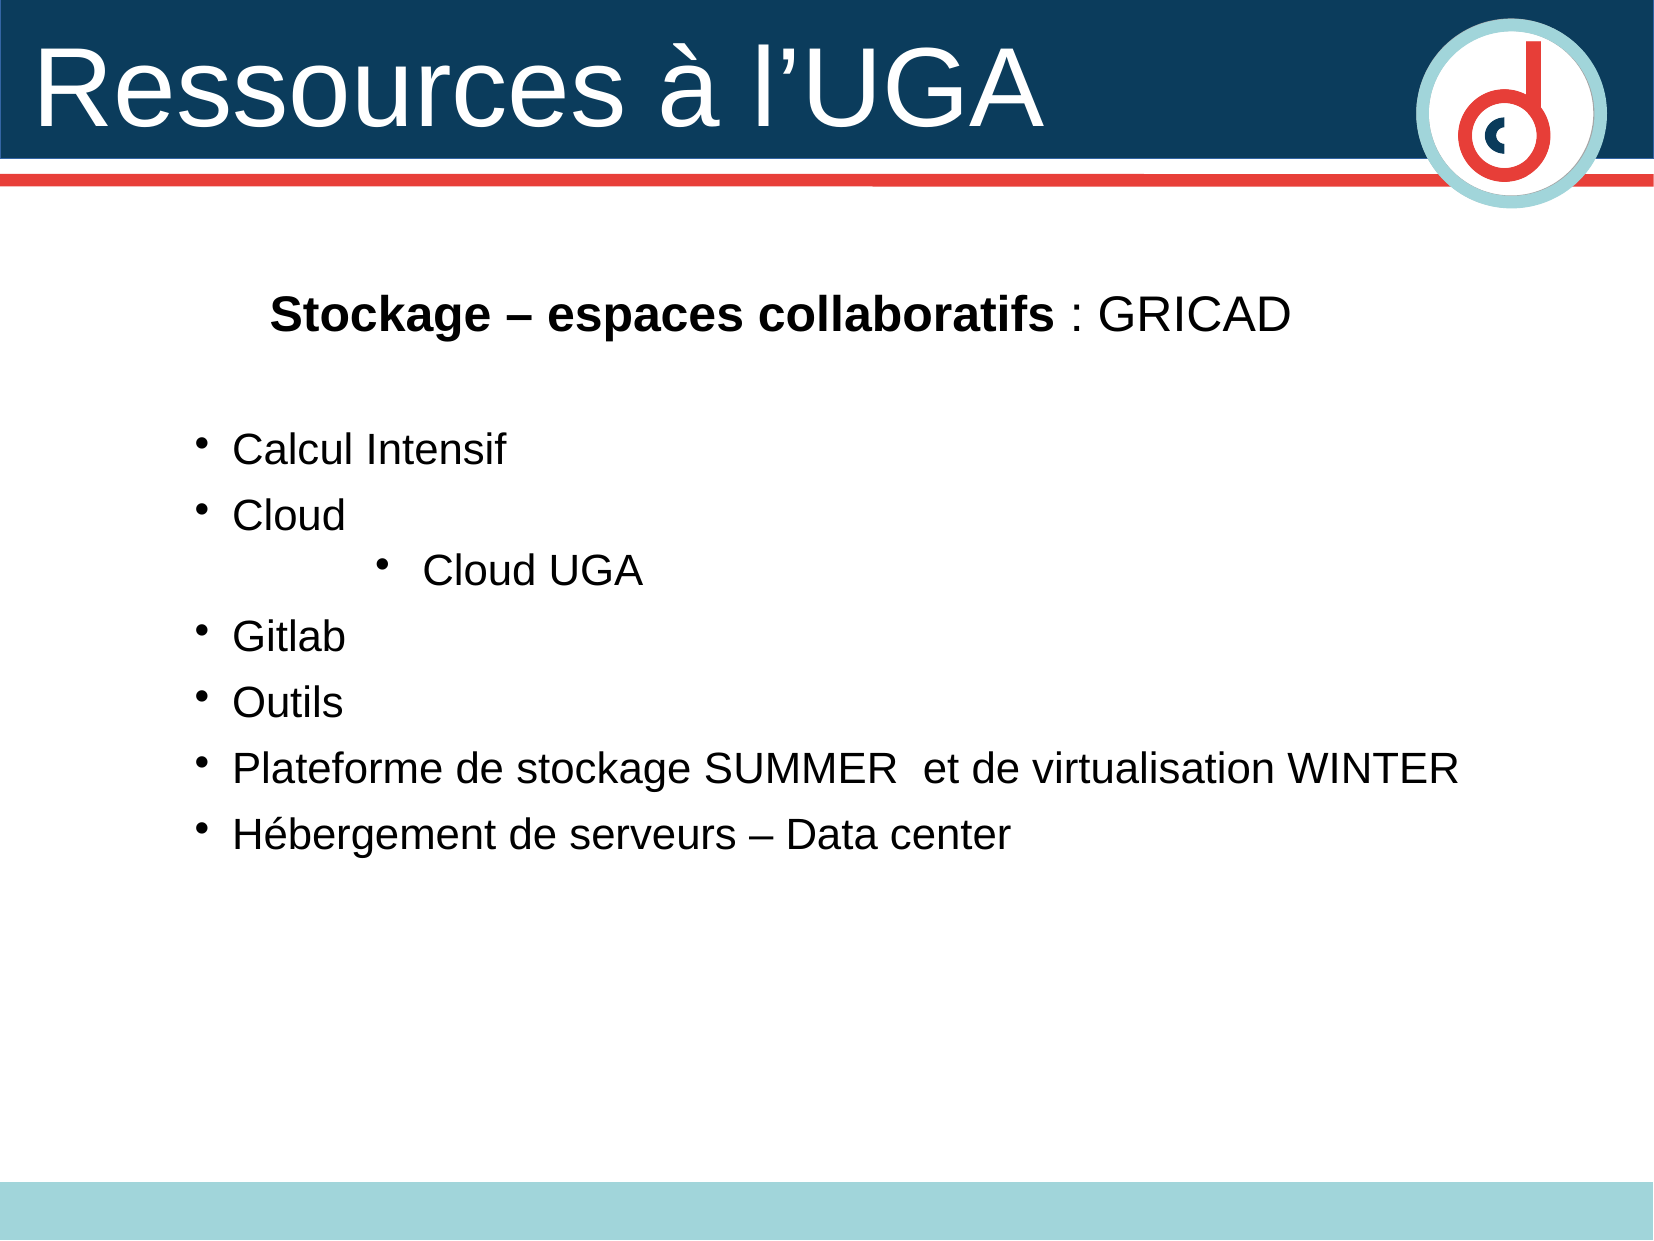

# Ressources à l’UGA
Stockage – espaces collaboratifs : GRICAD
Calcul Intensif
Cloud
Cloud UGA
Gitlab
Outils
Plateforme de stockage SUMMER et de virtualisation WINTER
Hébergement de serveurs – Data center